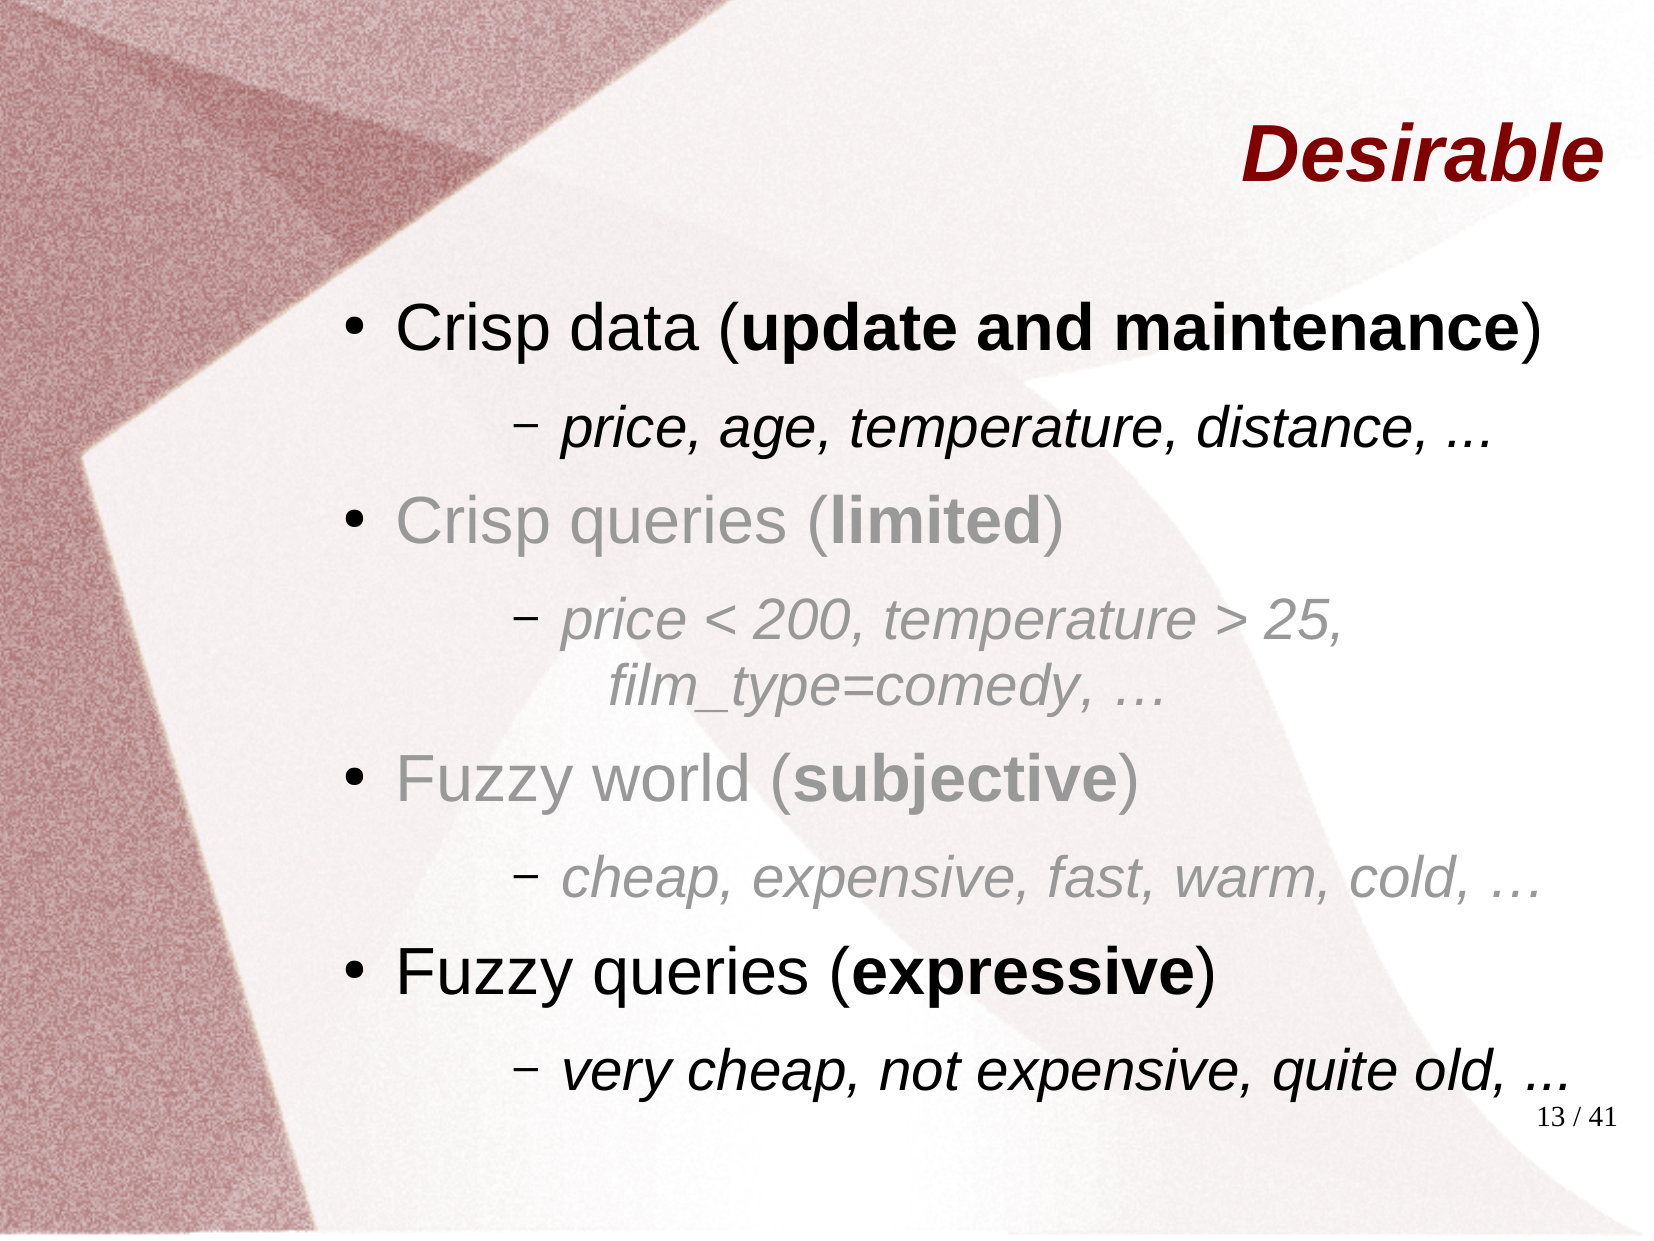

# Desirable
Crisp data (update and maintenance)
price, age, temperature, distance, ...
Crisp queries (limited)
price < 200, temperature > 25, film_type=comedy, …
Fuzzy world (subjective)
cheap, expensive, fast, warm, cold, …
Fuzzy queries (expressive)
very cheap, not expensive, quite old, ...
13